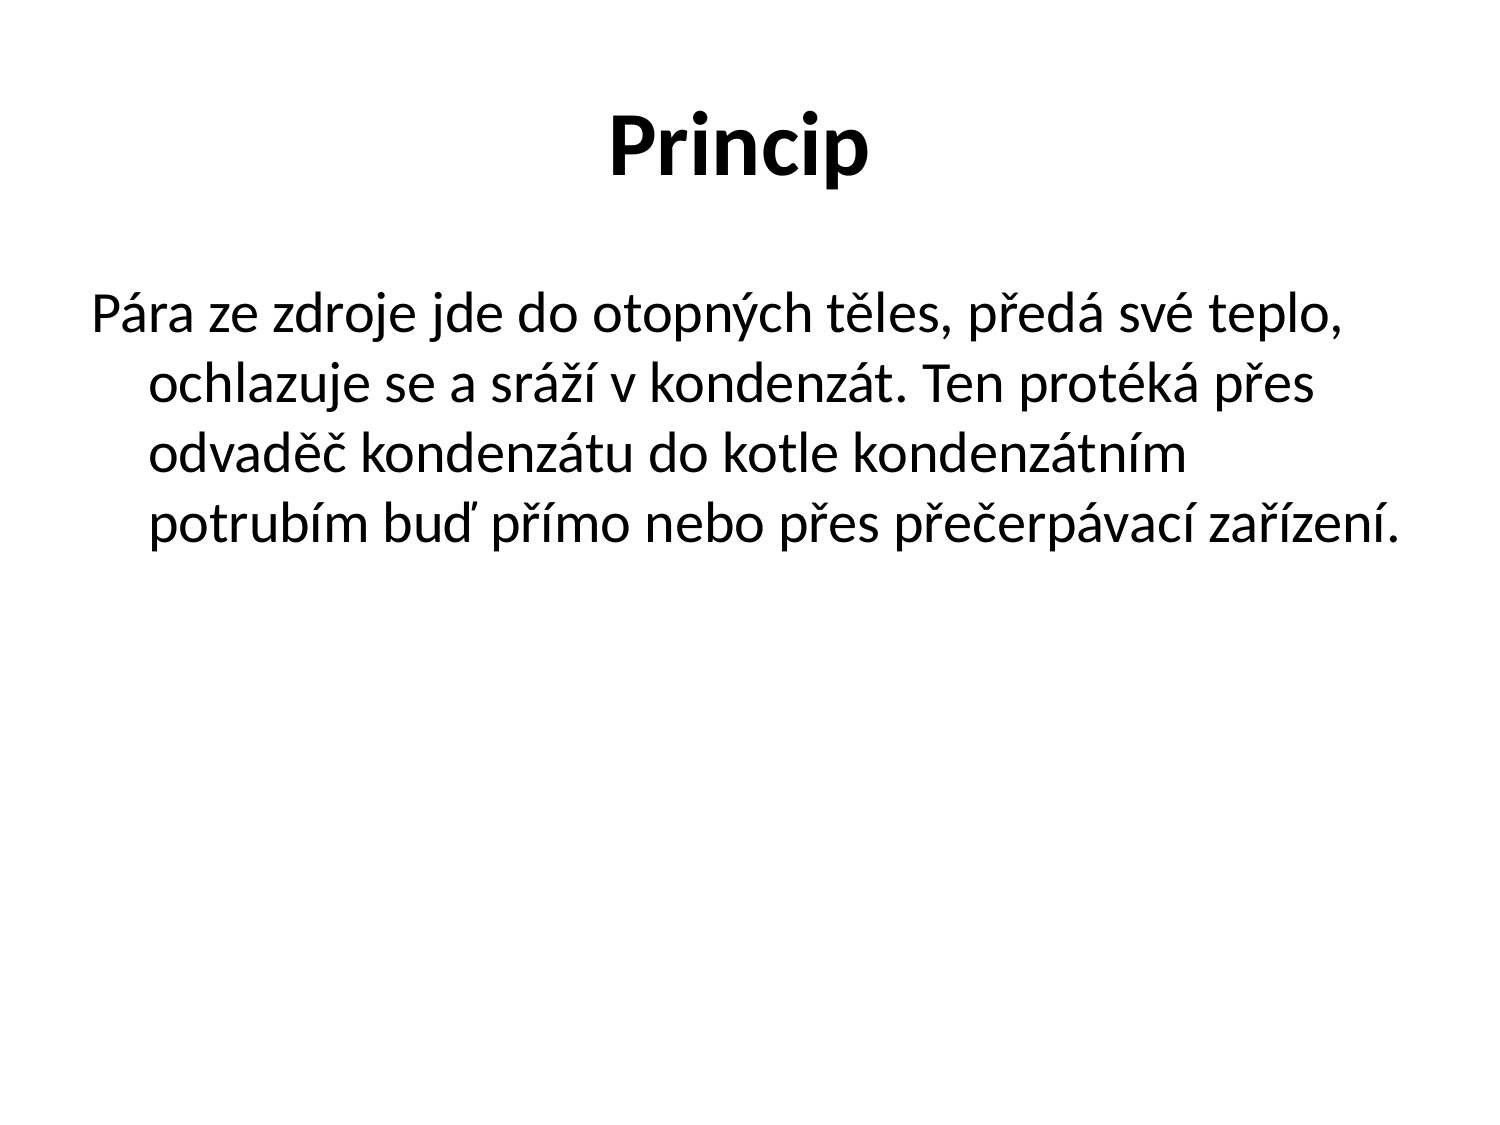

# Princip
Pára ze zdroje jde do otopných těles, předá své teplo, ochlazuje se a sráží v kondenzát. Ten protéká přes odvaděč kondenzátu do kotle kondenzátním potrubím buď přímo nebo přes přečerpávací zařízení.